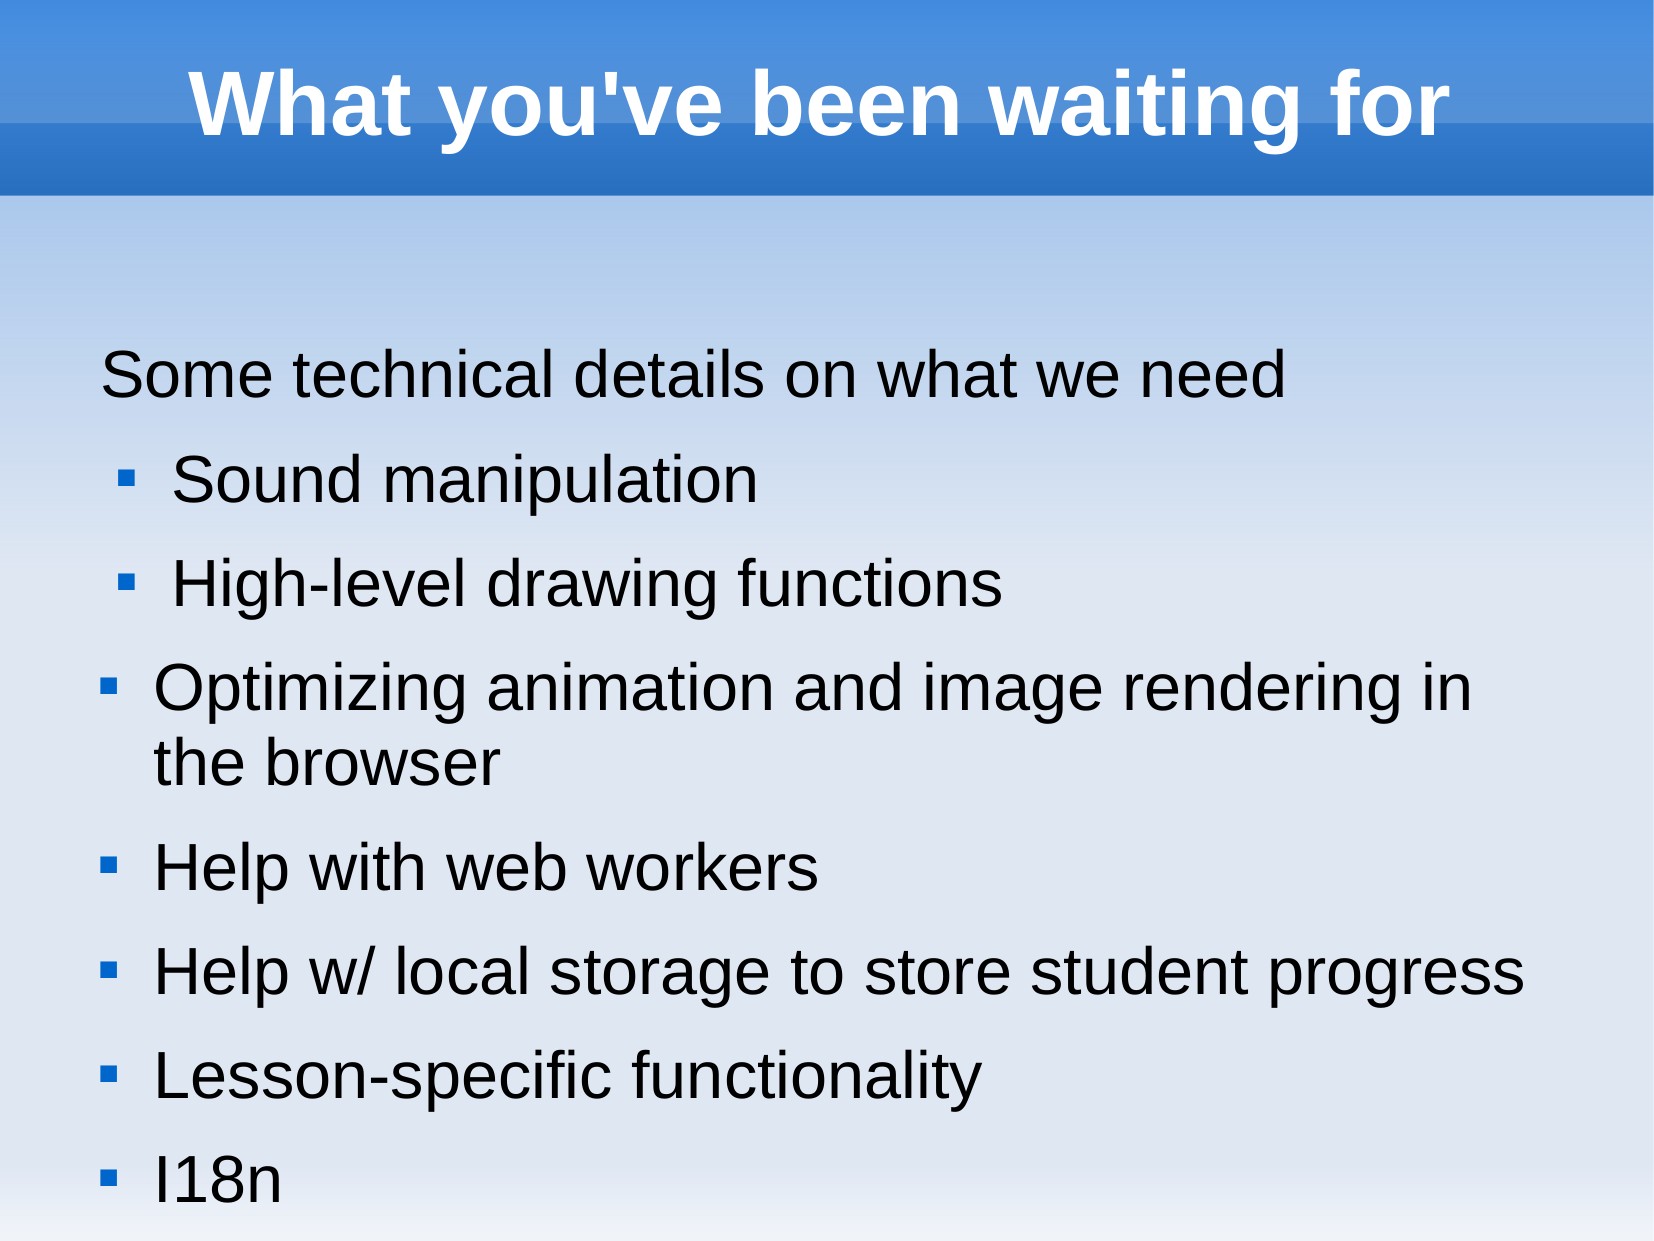

# What you've been waiting for
Some technical details on what we need
Sound manipulation
High-level drawing functions
Optimizing animation and image rendering in the browser
Help with web workers
Help w/ local storage to store student progress
Lesson-specific functionality
I18n